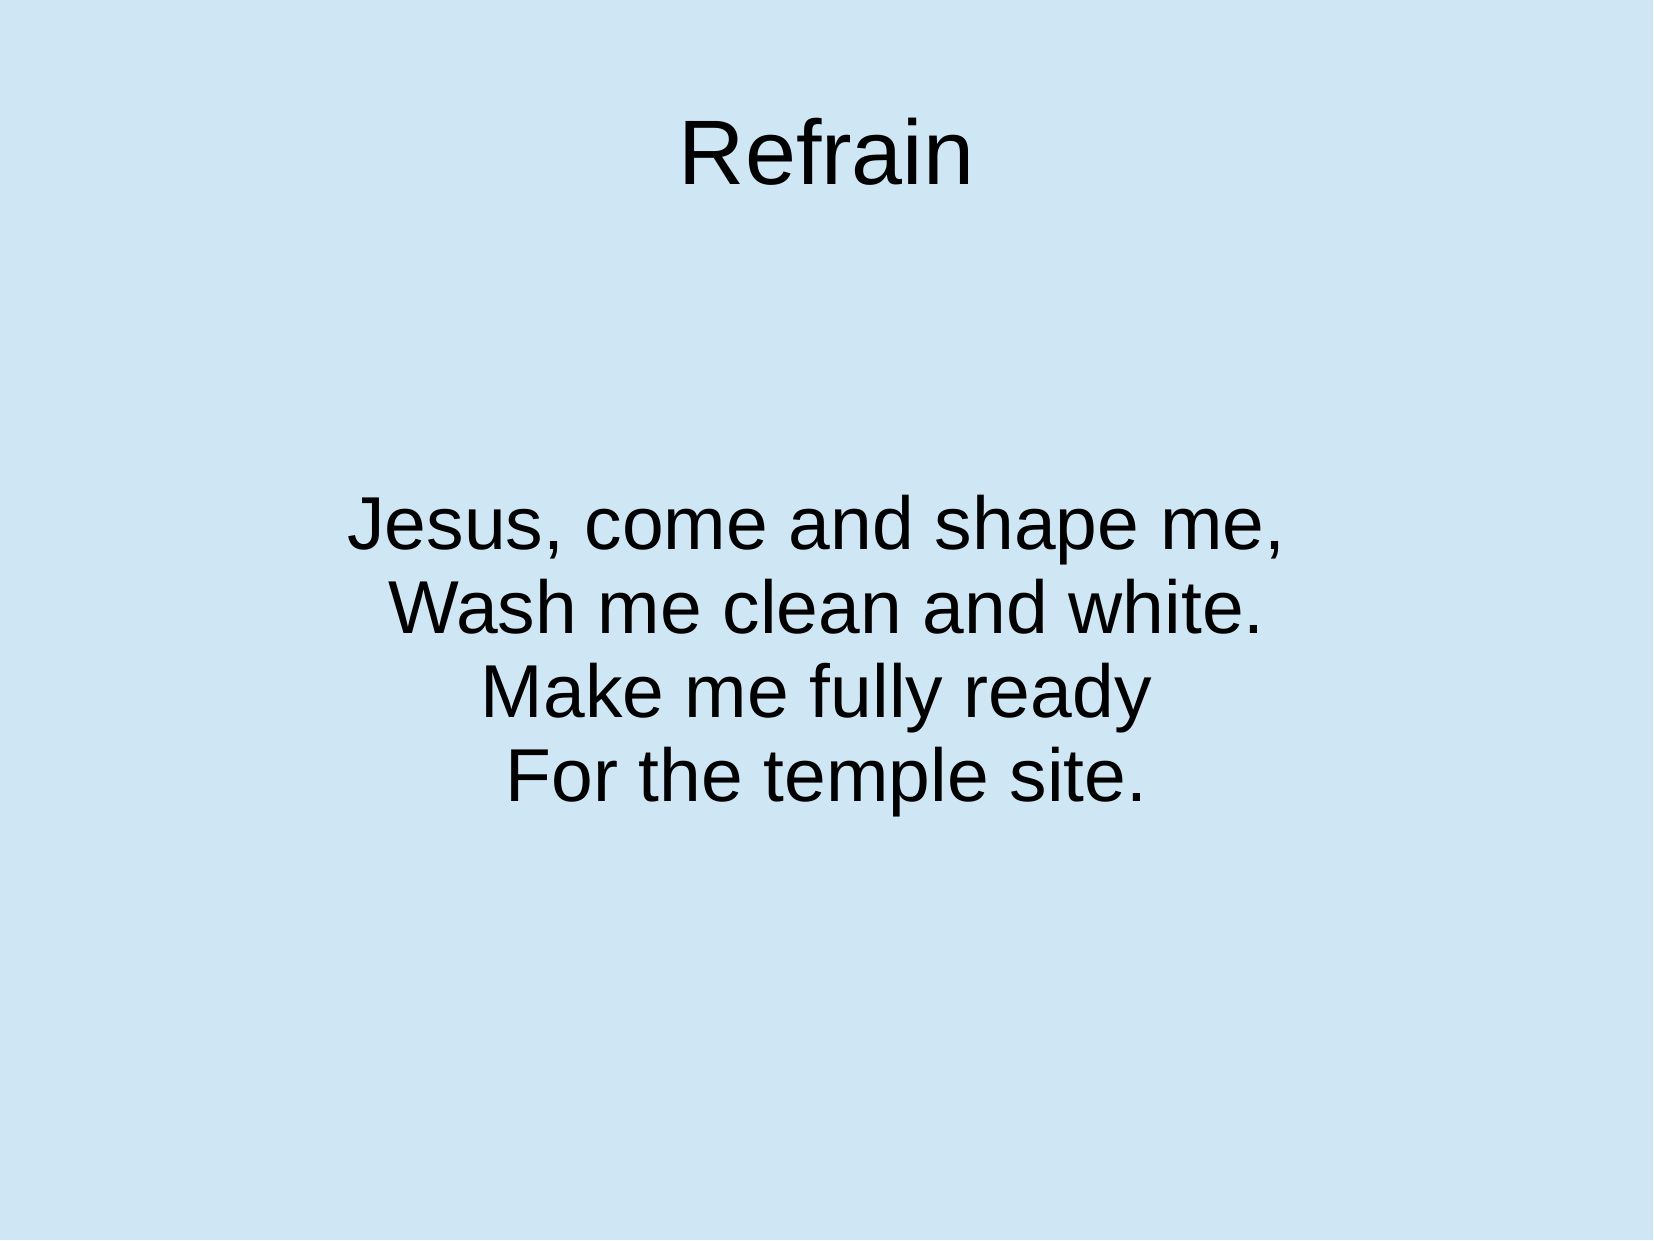

# Refrain
Jesus, come and shape me,
Wash me clean and white.
Make me fully ready
For the temple site.